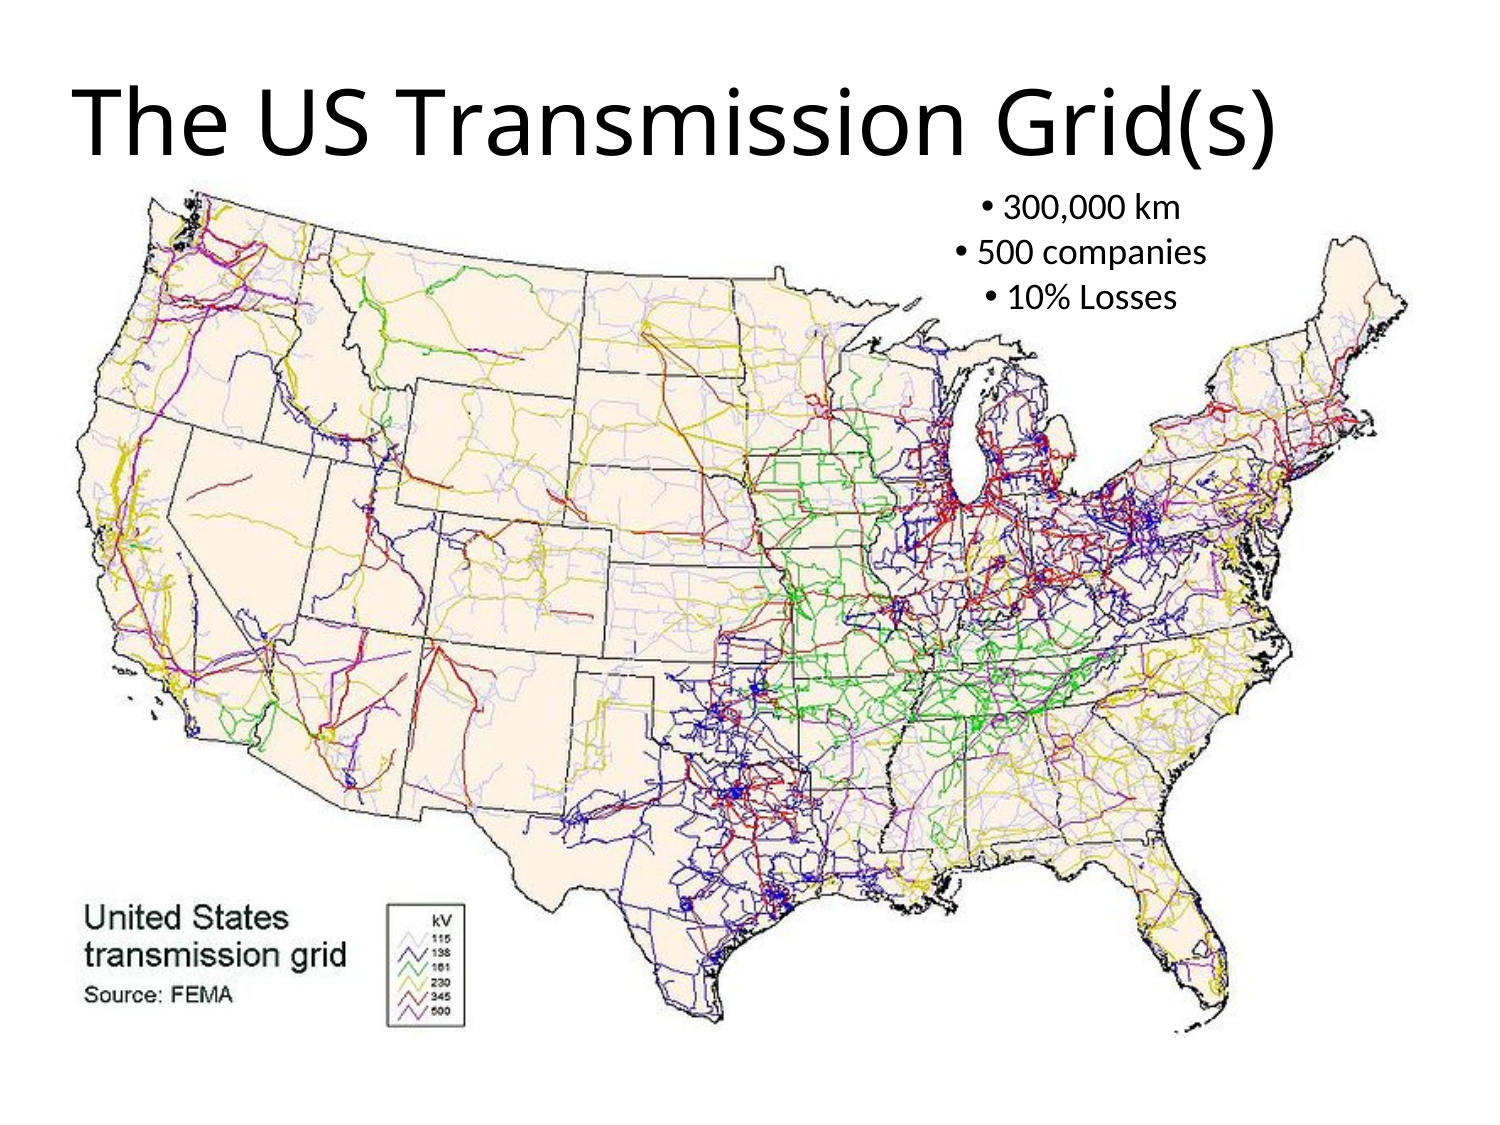

# The US Transmission Grid(s)
 300,000 km
 500 companies
 10% Losses